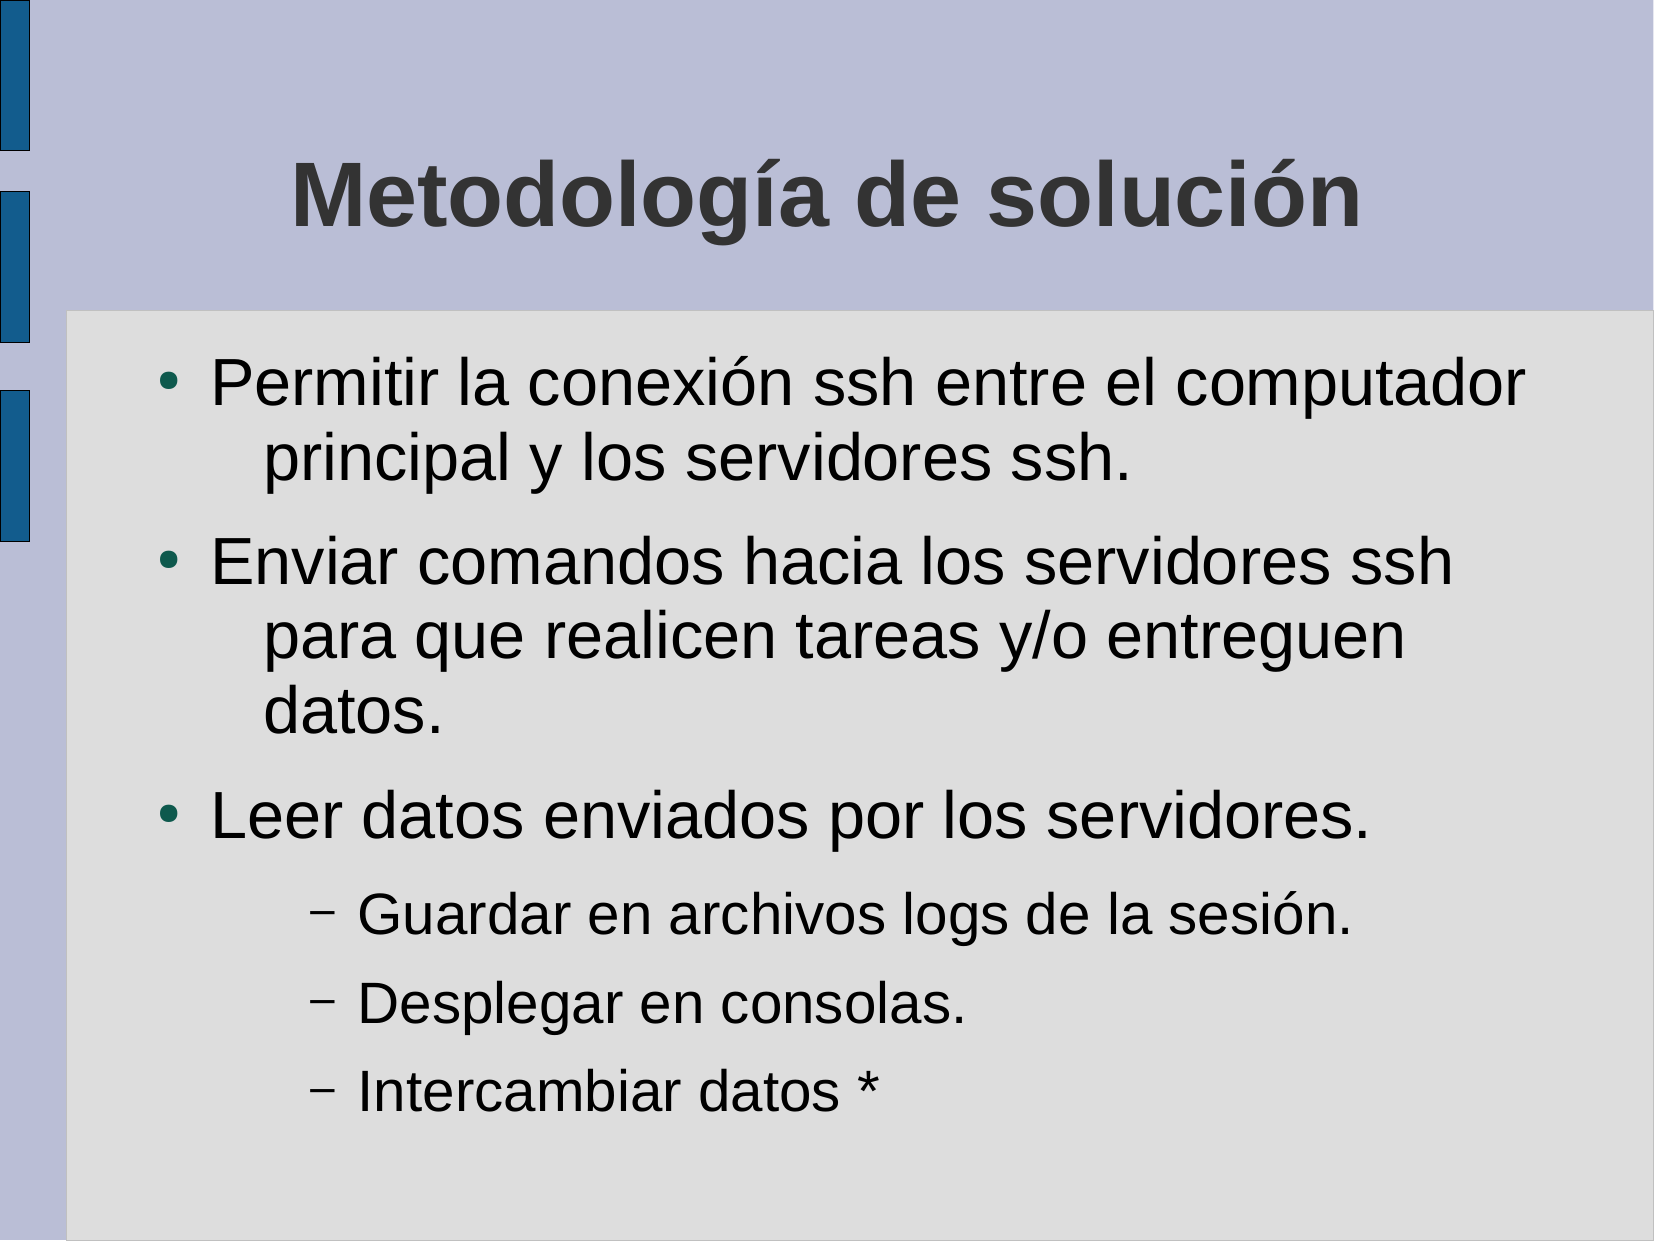

# Metodología de solución
Permitir la conexión ssh entre el computador principal y los servidores ssh.
Enviar comandos hacia los servidores ssh para que realicen tareas y/o entreguen datos.
Leer datos enviados por los servidores.
Guardar en archivos logs de la sesión.
Desplegar en consolas.
Intercambiar datos *